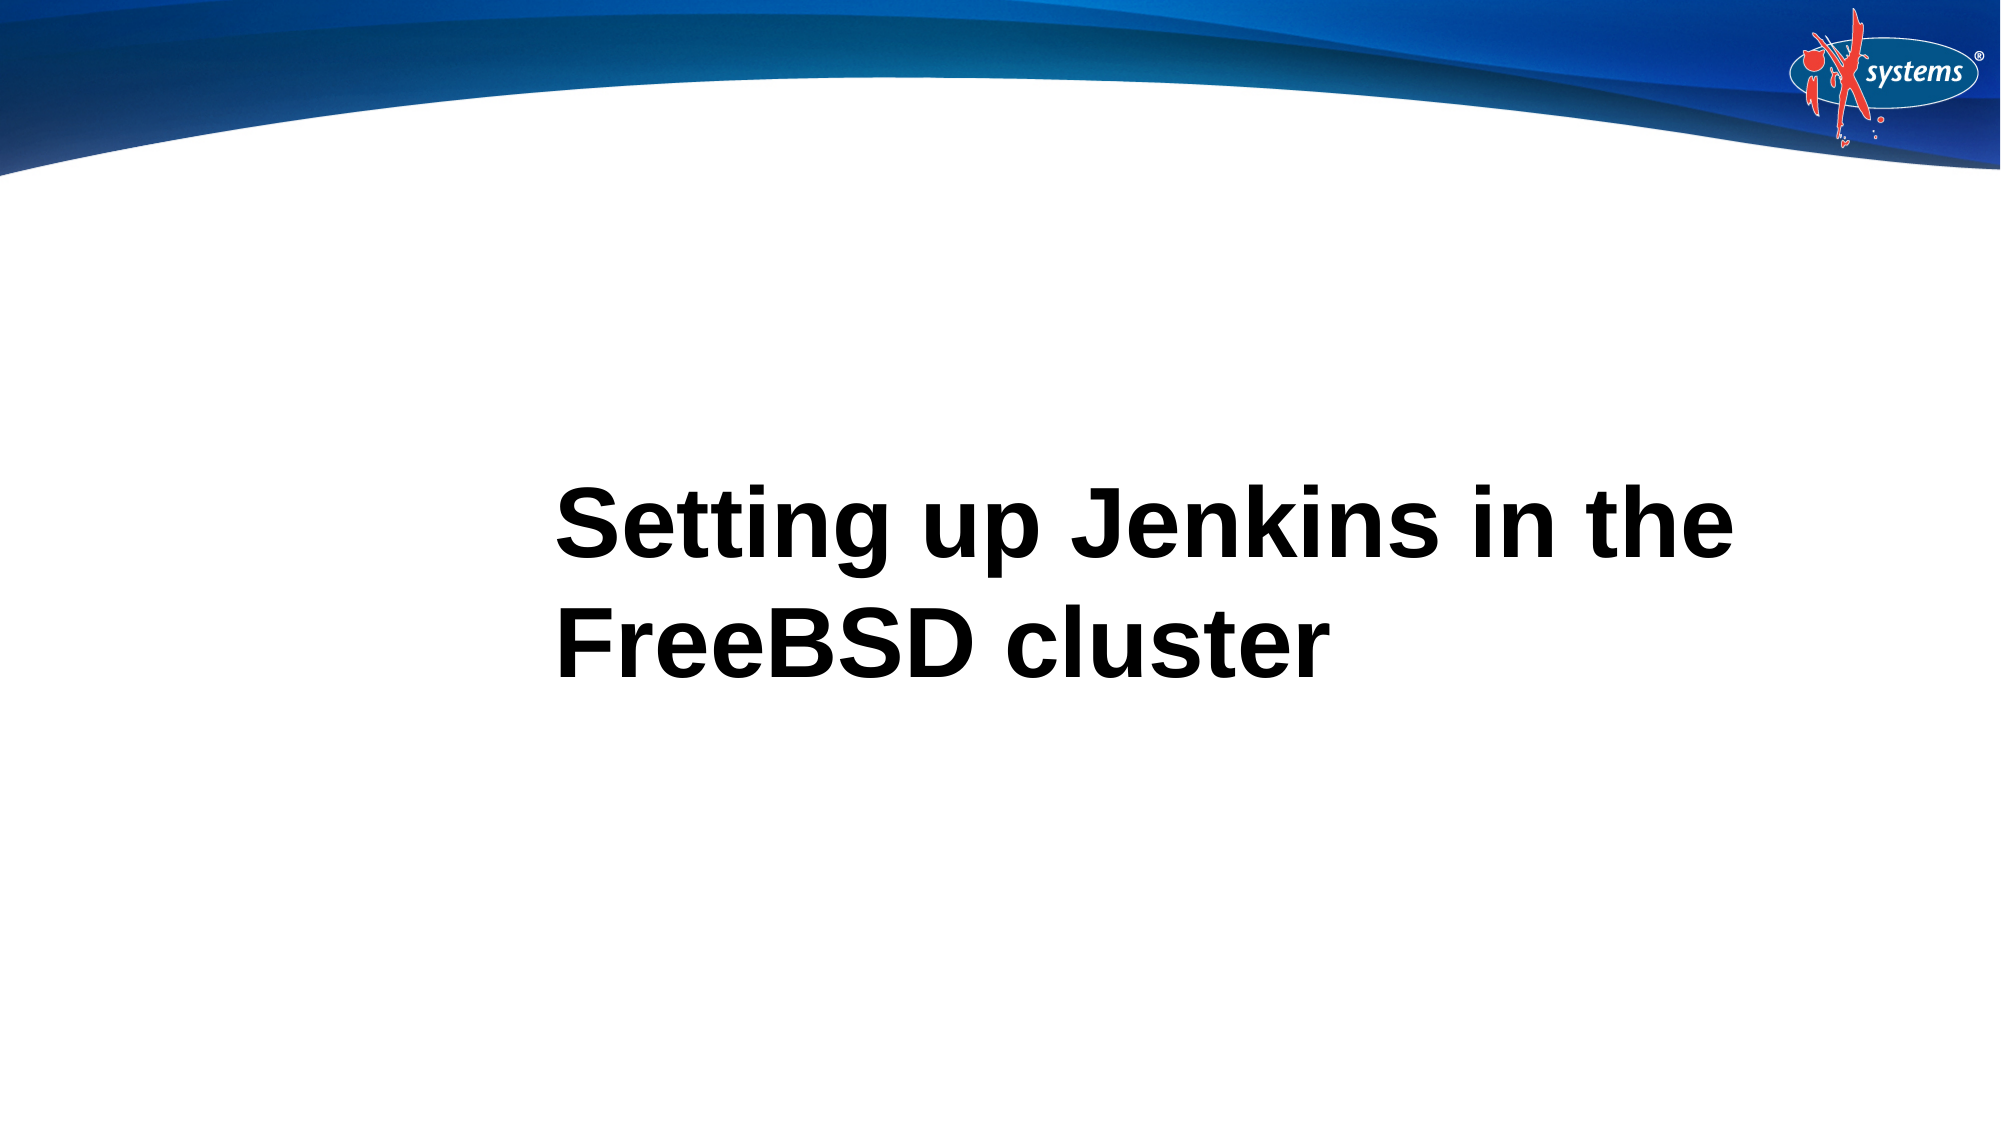

Setting up Jenkins in the
FreeBSD cluster